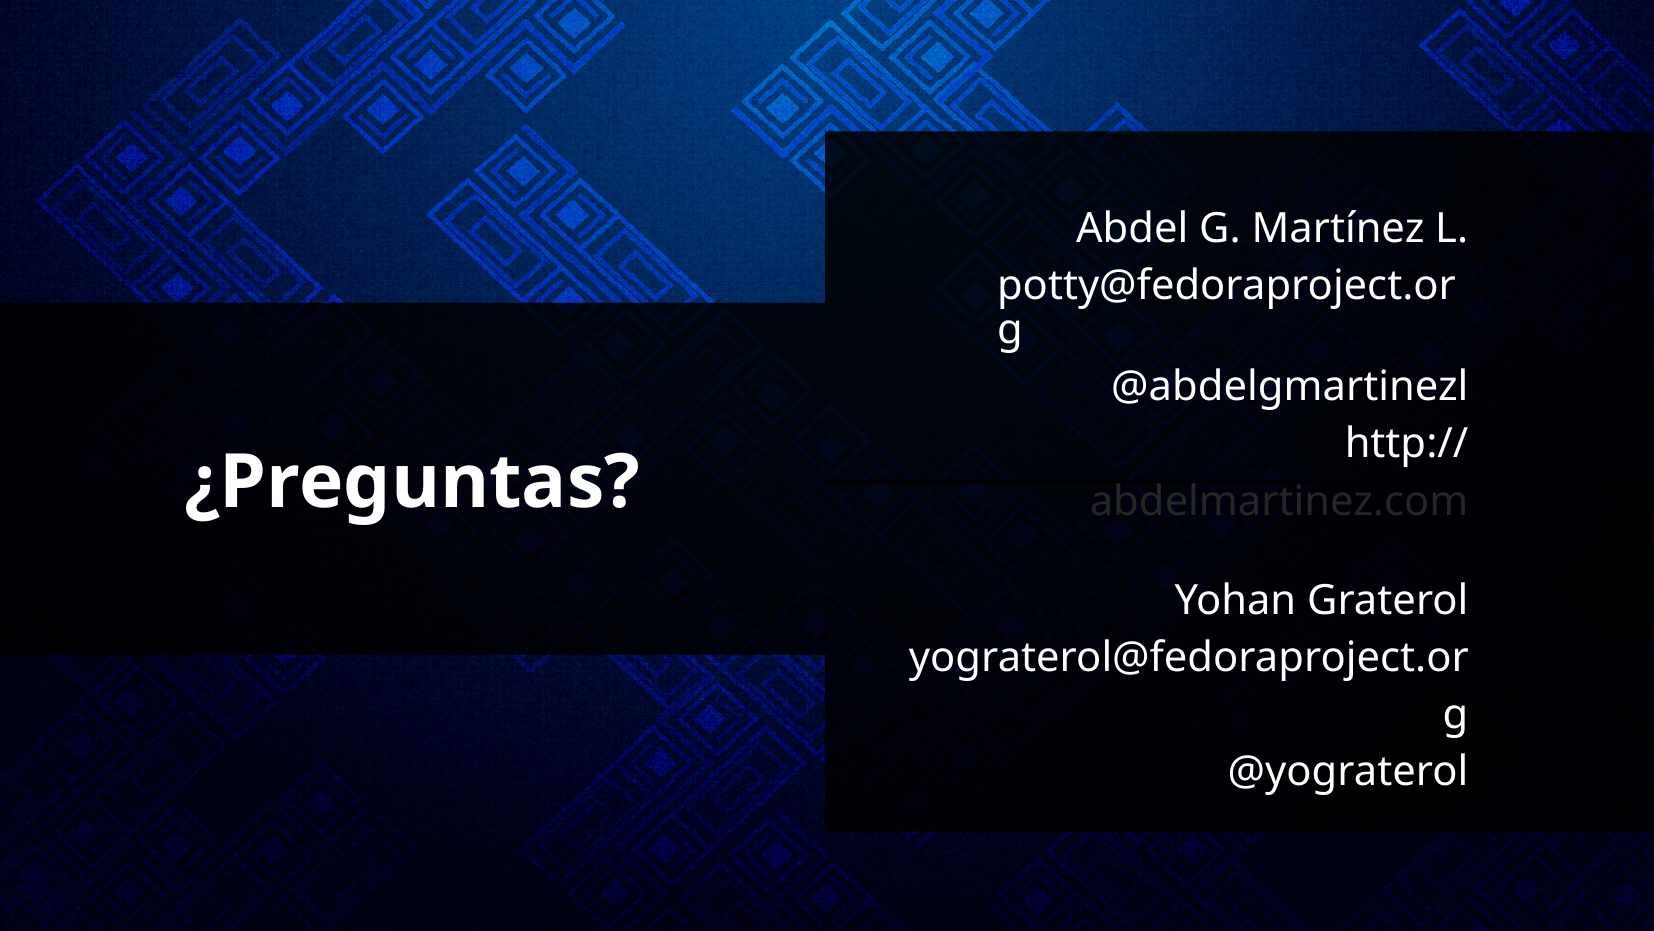

Abdel G. Martínez L.
potty@fedoraproject.org
@abdelgmartinezl
http://abdelmartinez.com
¿Preguntas?
Yohan Graterol
yograterol@fedoraproject.org
@yograterol